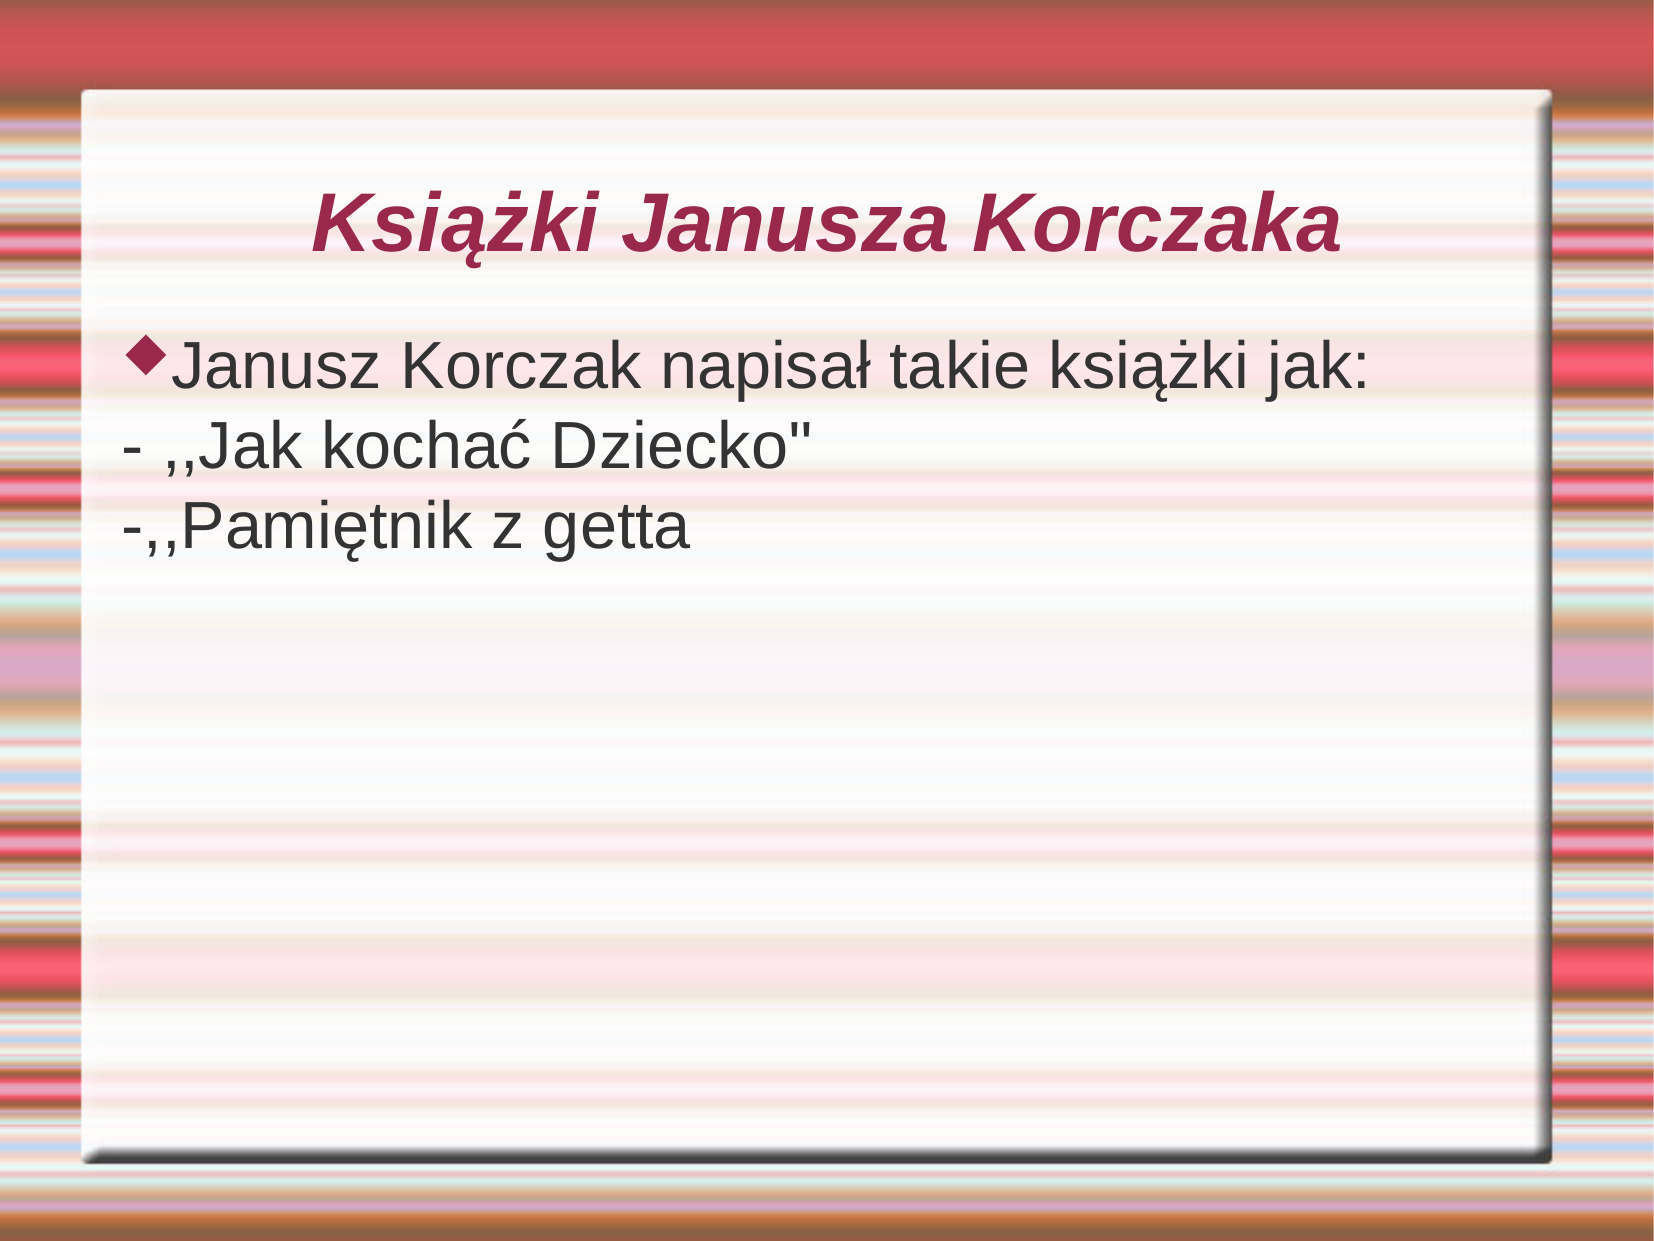

# Książki Janusza Korczaka
Janusz Korczak napisał takie książki jak:
- ,,Jak kochać Dziecko''
-,,Pamiętnik z getta